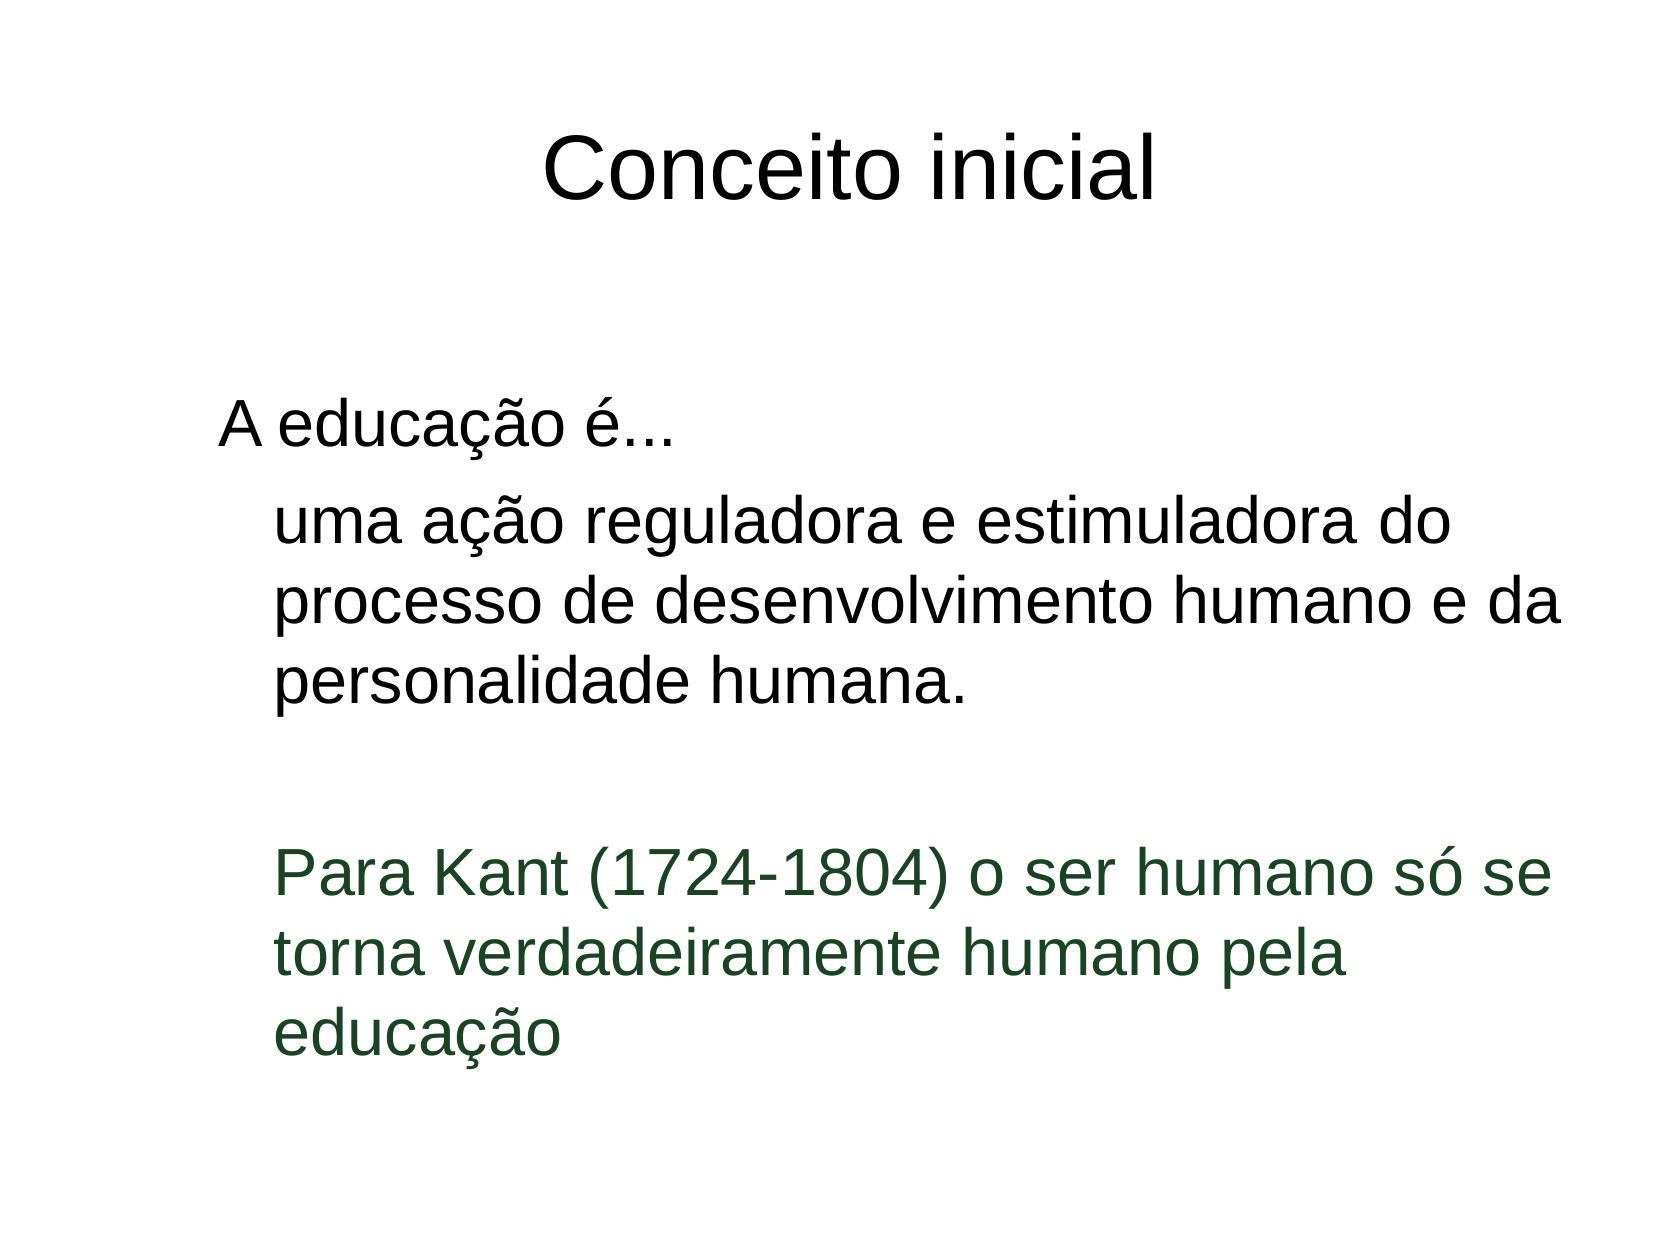

# Conceito inicial
A educação é...
	uma ação reguladora e estimuladora	do processo de desenvolvimento humano e da personalidade humana.
	Para Kant (1724-1804) o ser humano só se torna verdadeiramente humano pela educação